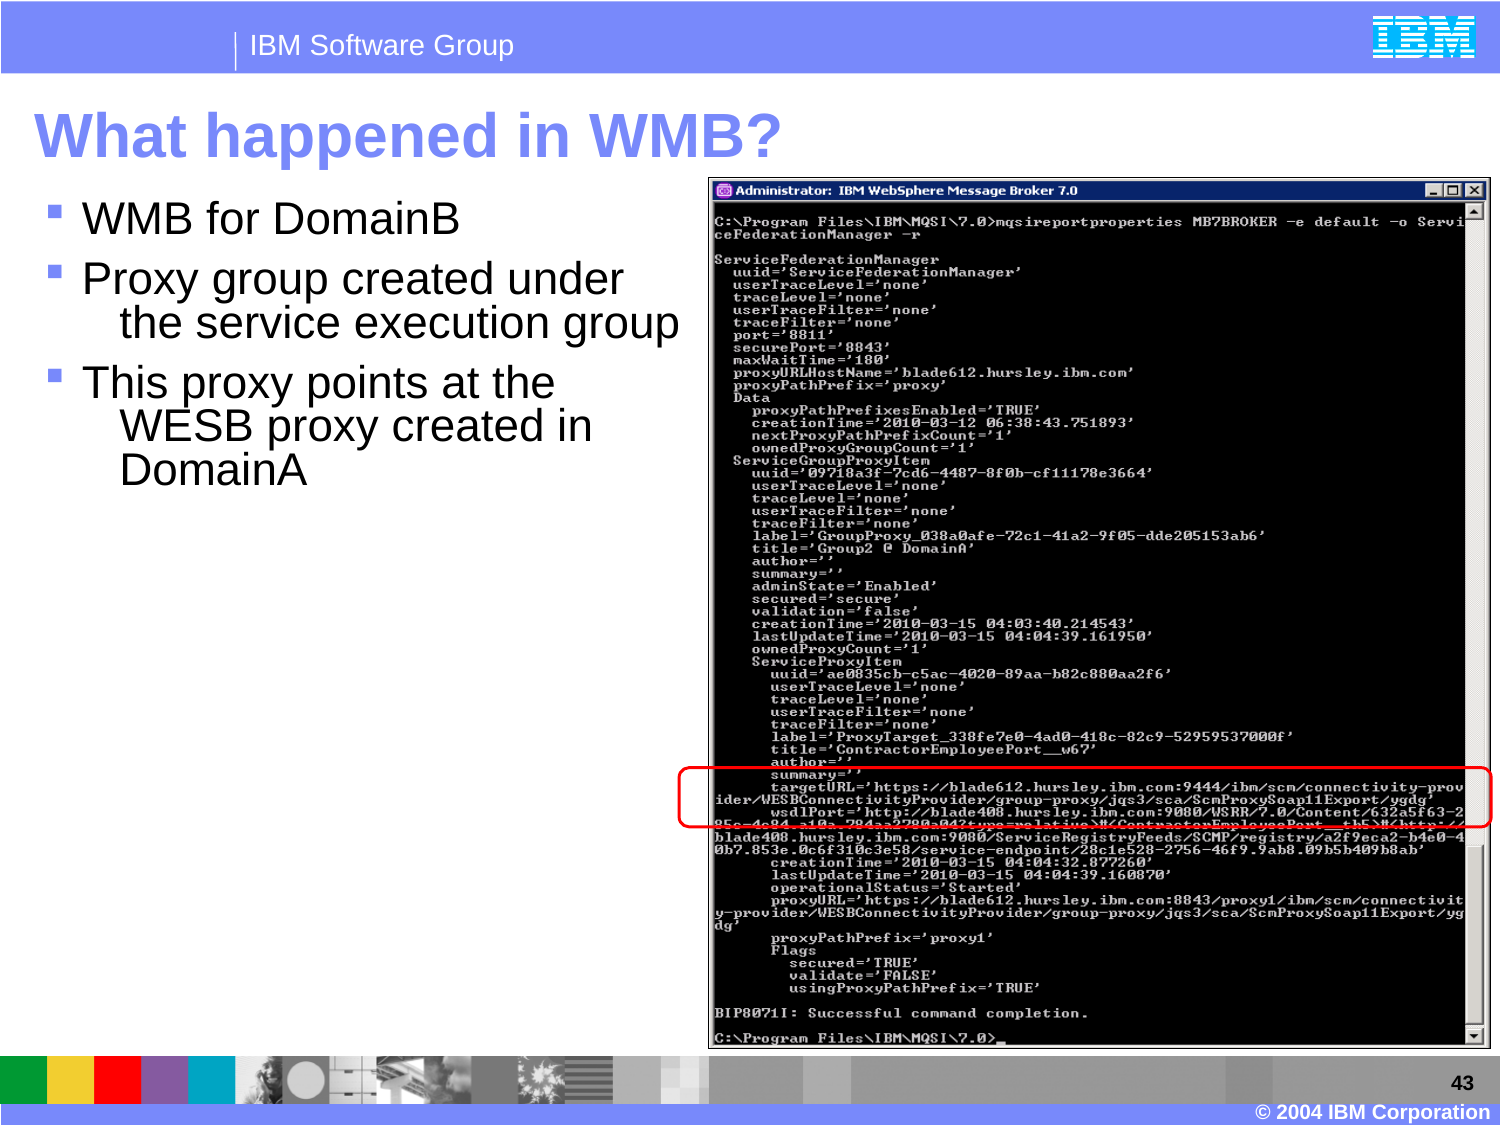

# What happened in WMB?
WMB for DomainB
Proxy group created under the service execution group
This proxy points at the WESB proxy created in DomainA
43